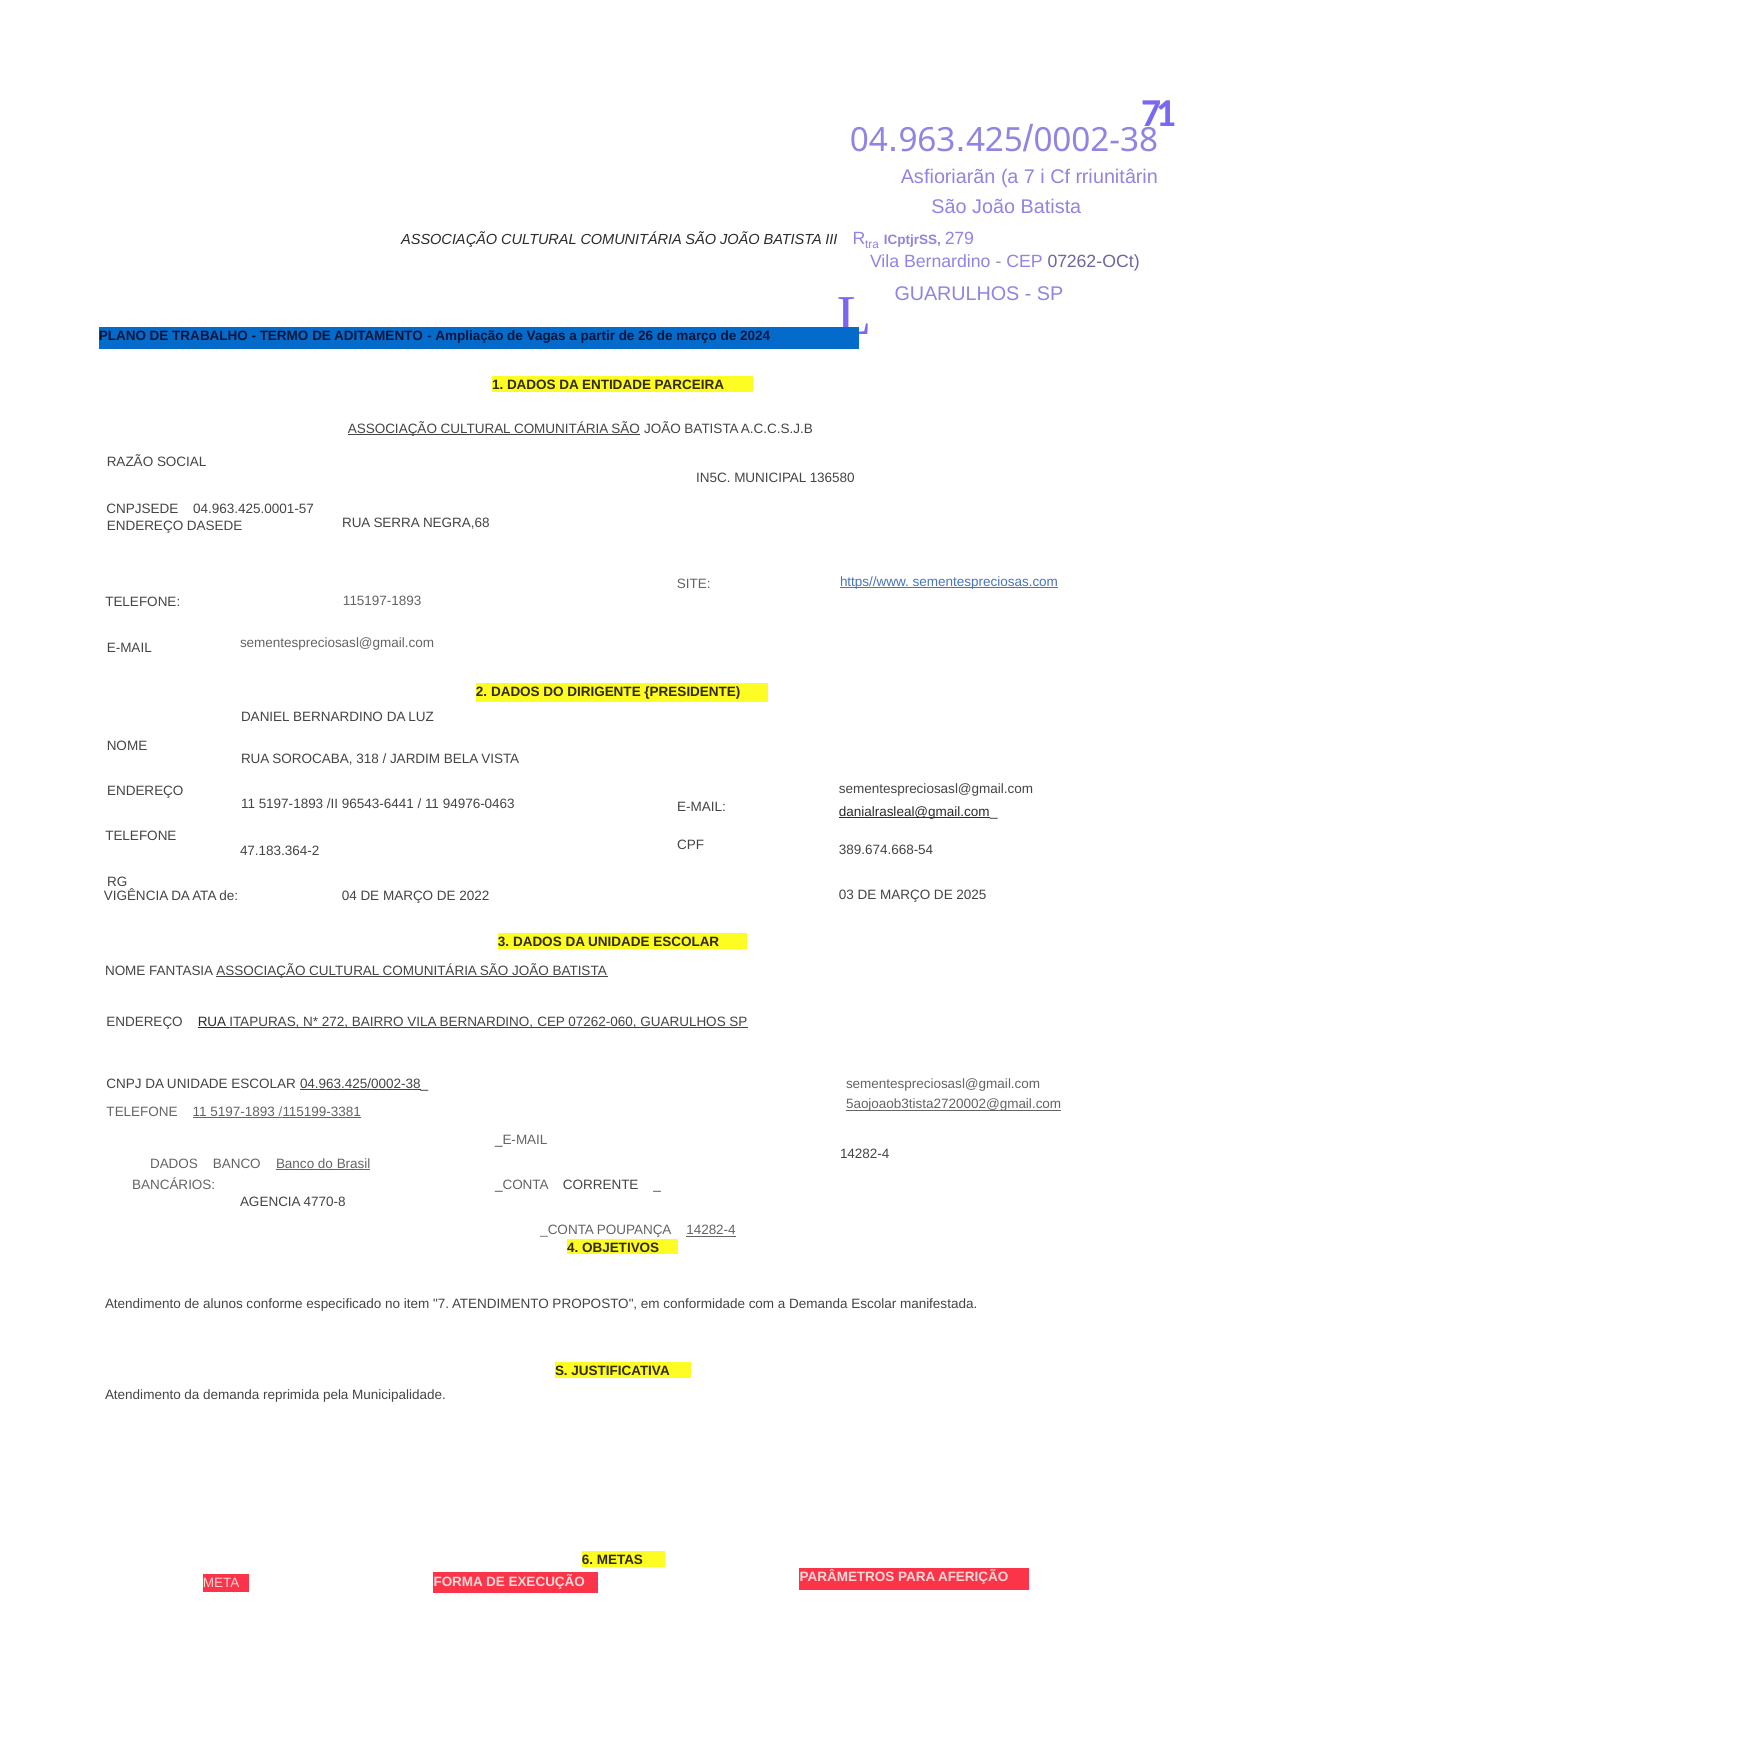

71
04.963.425/0002-38
Asfioriarãn (a 7 i Cf rriunitârin
São João Batista
ASSOCIAÇÃO CULTURAL COMUNITÁRIA SÃO JOÃO BATISTA III Rtra ICptjrSS, 279
Vila Bernardino - CEP 07262-OCt)
L
GUARULHOS - SP
PLANO DE TRABALHO - TERMO DE ADITAMENTO - Ampliação de Vagas a partir de 26 de março de 2024
1. DADOS DA ENTIDADE PARCEIRA
ASSOCIAÇÃO CULTURAL COMUNITÁRIA SÃO JOÃO BATISTA A.C.C.S.J.B
RAZÃO SOCIAL
IN5C. MUNICIPAL 136580
CNPJSEDE 04.963.425.0001-57
RUA SERRA NEGRA,68
ENDEREÇO DASEDE
https//www. sementespreciosas.com
SITE:
115197-1893
TELEFONE:
sementespreciosasl@gmail.com
E-MAIL
2. DADOS DO DIRIGENTE {PRESIDENTE)
DANIEL BERNARDINO DA LUZ
NOME
RUA SOROCABA, 318 / JARDIM BELA VISTA
ENDEREÇO
sementespreciosasl@gmail.com danialrasleal@gmail.com_
11 5197-1893 /II 96543-6441 / 11 94976-0463
E-MAIL:
CPF
TELEFONE
389.674.668-54
47.183.364-2
RG
03 DE MARÇO DE 2025
VIGÊNCIA DA ATA de:
04 DE MARÇO DE 2022
3. DADOS DA UNIDADE ESCOLAR
NOME FANTASIA ASSOCIAÇÃO CULTURAL COMUNITÁRIA SÃO JOÃO BATISTA
ENDEREÇO RUA ITAPURAS, N* 272, BAIRRO VILA BERNARDINO, CEP 07262-060, GUARULHOS SP
CNPJ DA UNIDADE ESCOLAR 04.963.425/0002-38_
sementespreciosasl@gmail.com
5aojoaob3tista2720002@gmail.com
TELEFONE 11 5197-1893 /115199-3381
_E-MAIL
14282-4
DADOS BANCO Banco do Brasil
_CONTA CORRENTE _
BANCÁRIOS:
AGENCIA 4770-8
_CONTA POUPANÇA 14282-4
4. OBJETIVOS
Atendimento de alunos conforme especificado no item "7. ATENDIMENTO PROPOSTO", em conformidade com a Demanda Escolar manifestada.
S. JUSTIFICATIVA
Atendimento da demanda reprimida pela Municipalidade.
6. METAS
PARÂMETROS PARA AFERIÇÃO
FORMA DE EXECUÇÃO
META